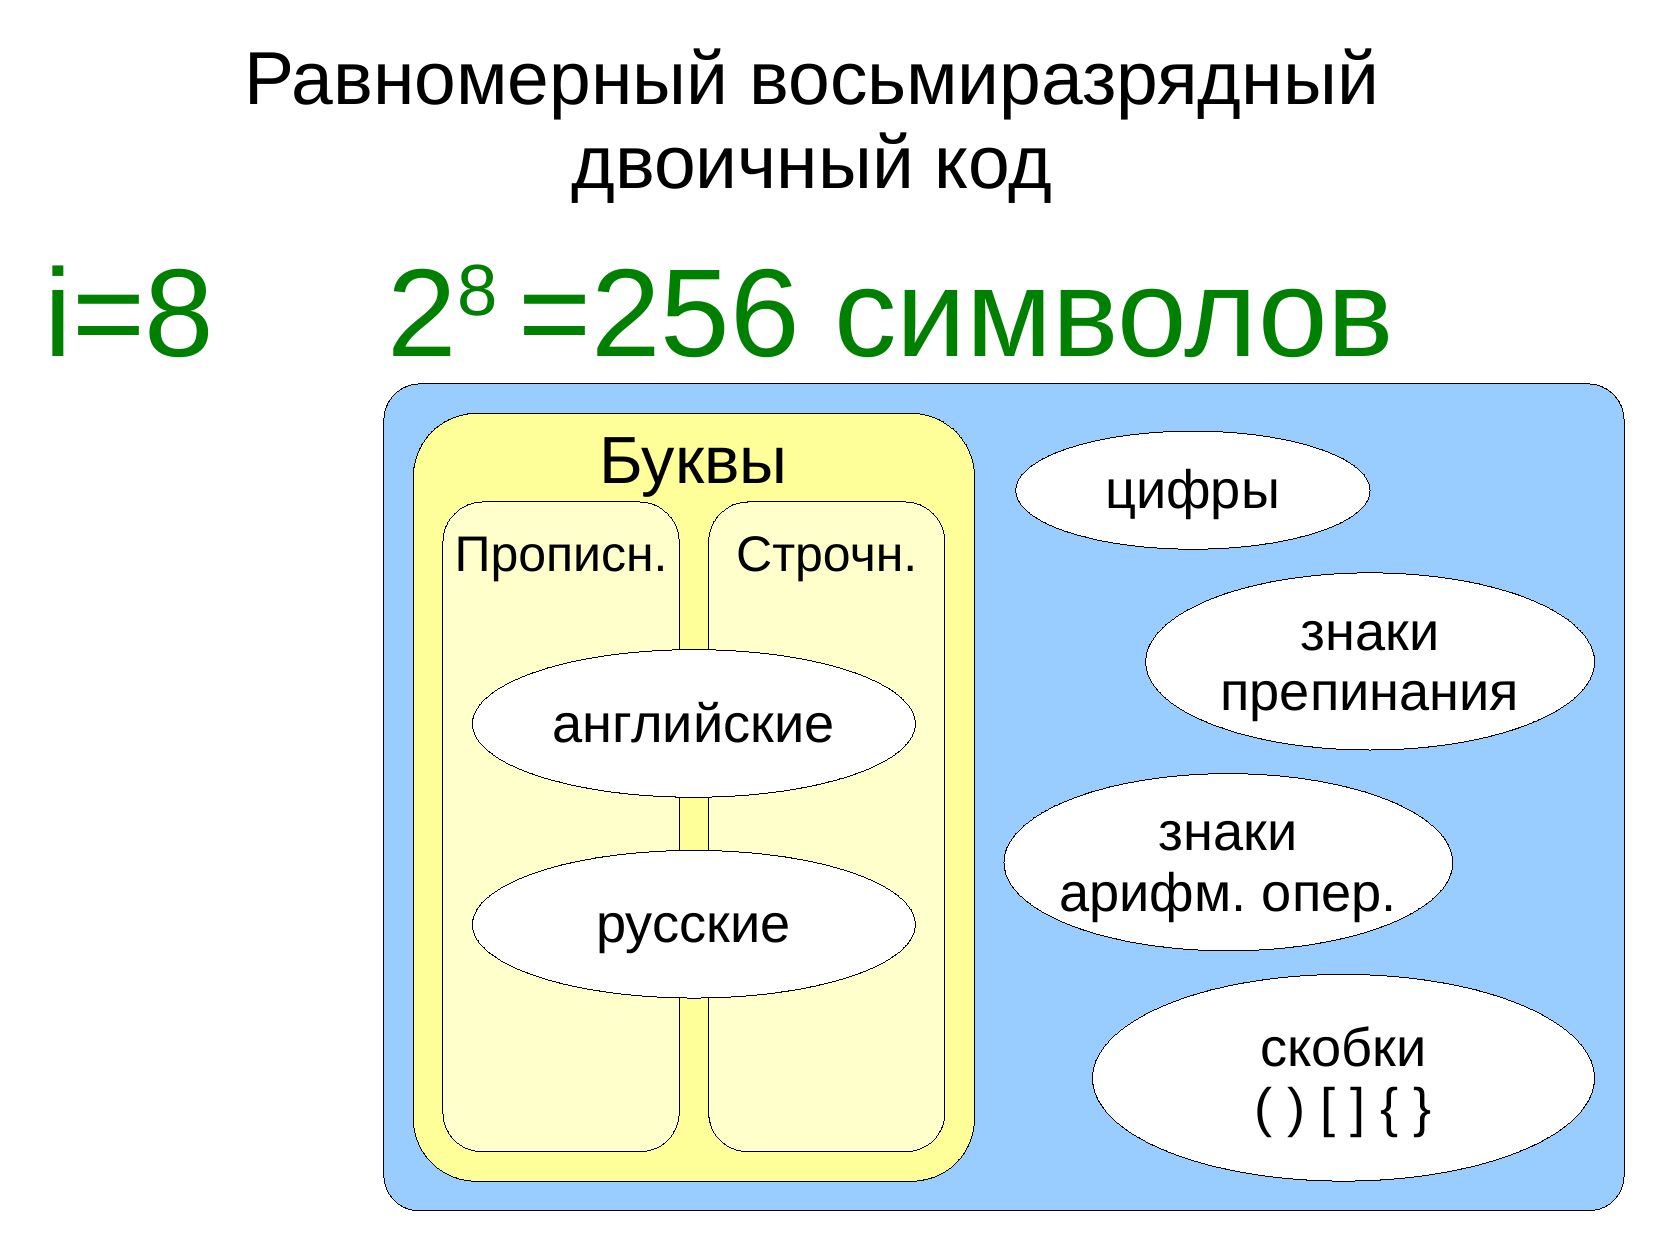

Равномерный восьмиразрядный двоичный код
i=8 28 =256 символов
Буквы
цифры
Прописн.
Строчн.
знаки
препинания
английские
знаки
арифм. опер.
русские
скобки
( ) [ ] { }